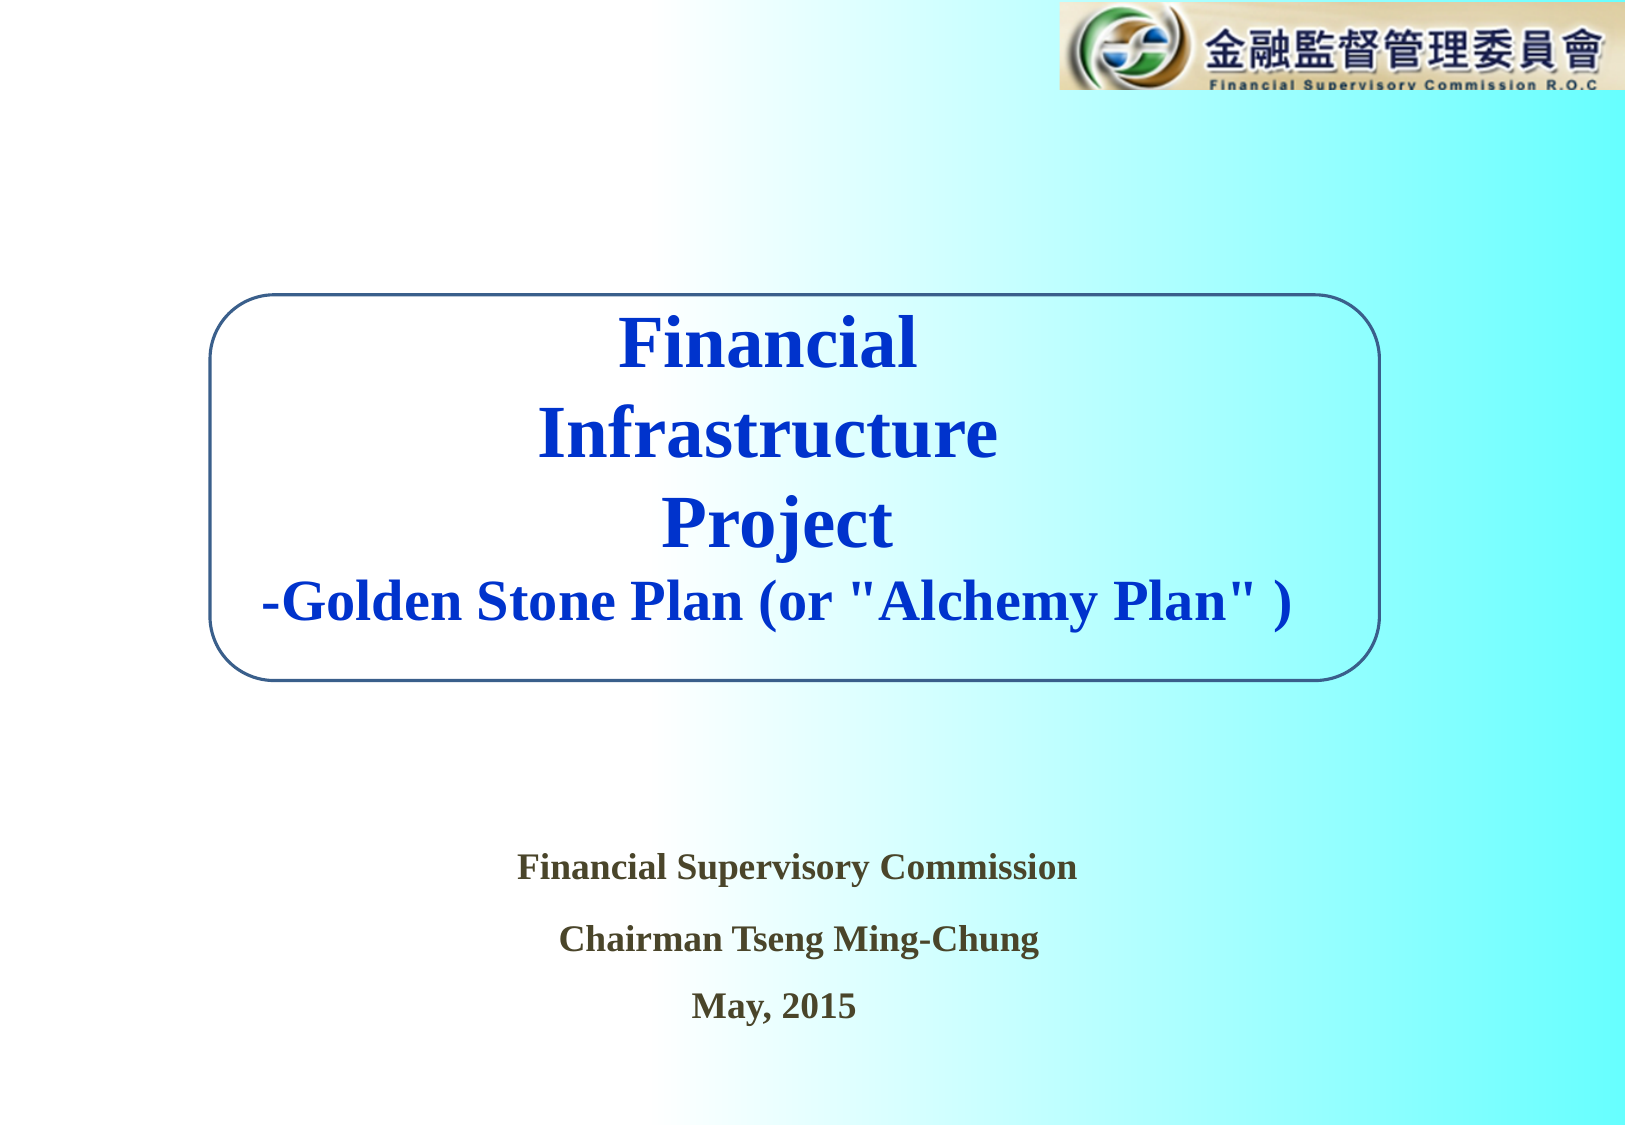

Financial
Infrastructure
Project
-Golden Stone Plan (or "Alchemy Plan" )
 Financial Supervisory Commission
 Chairman Tseng Ming-Chung
 May, 2015